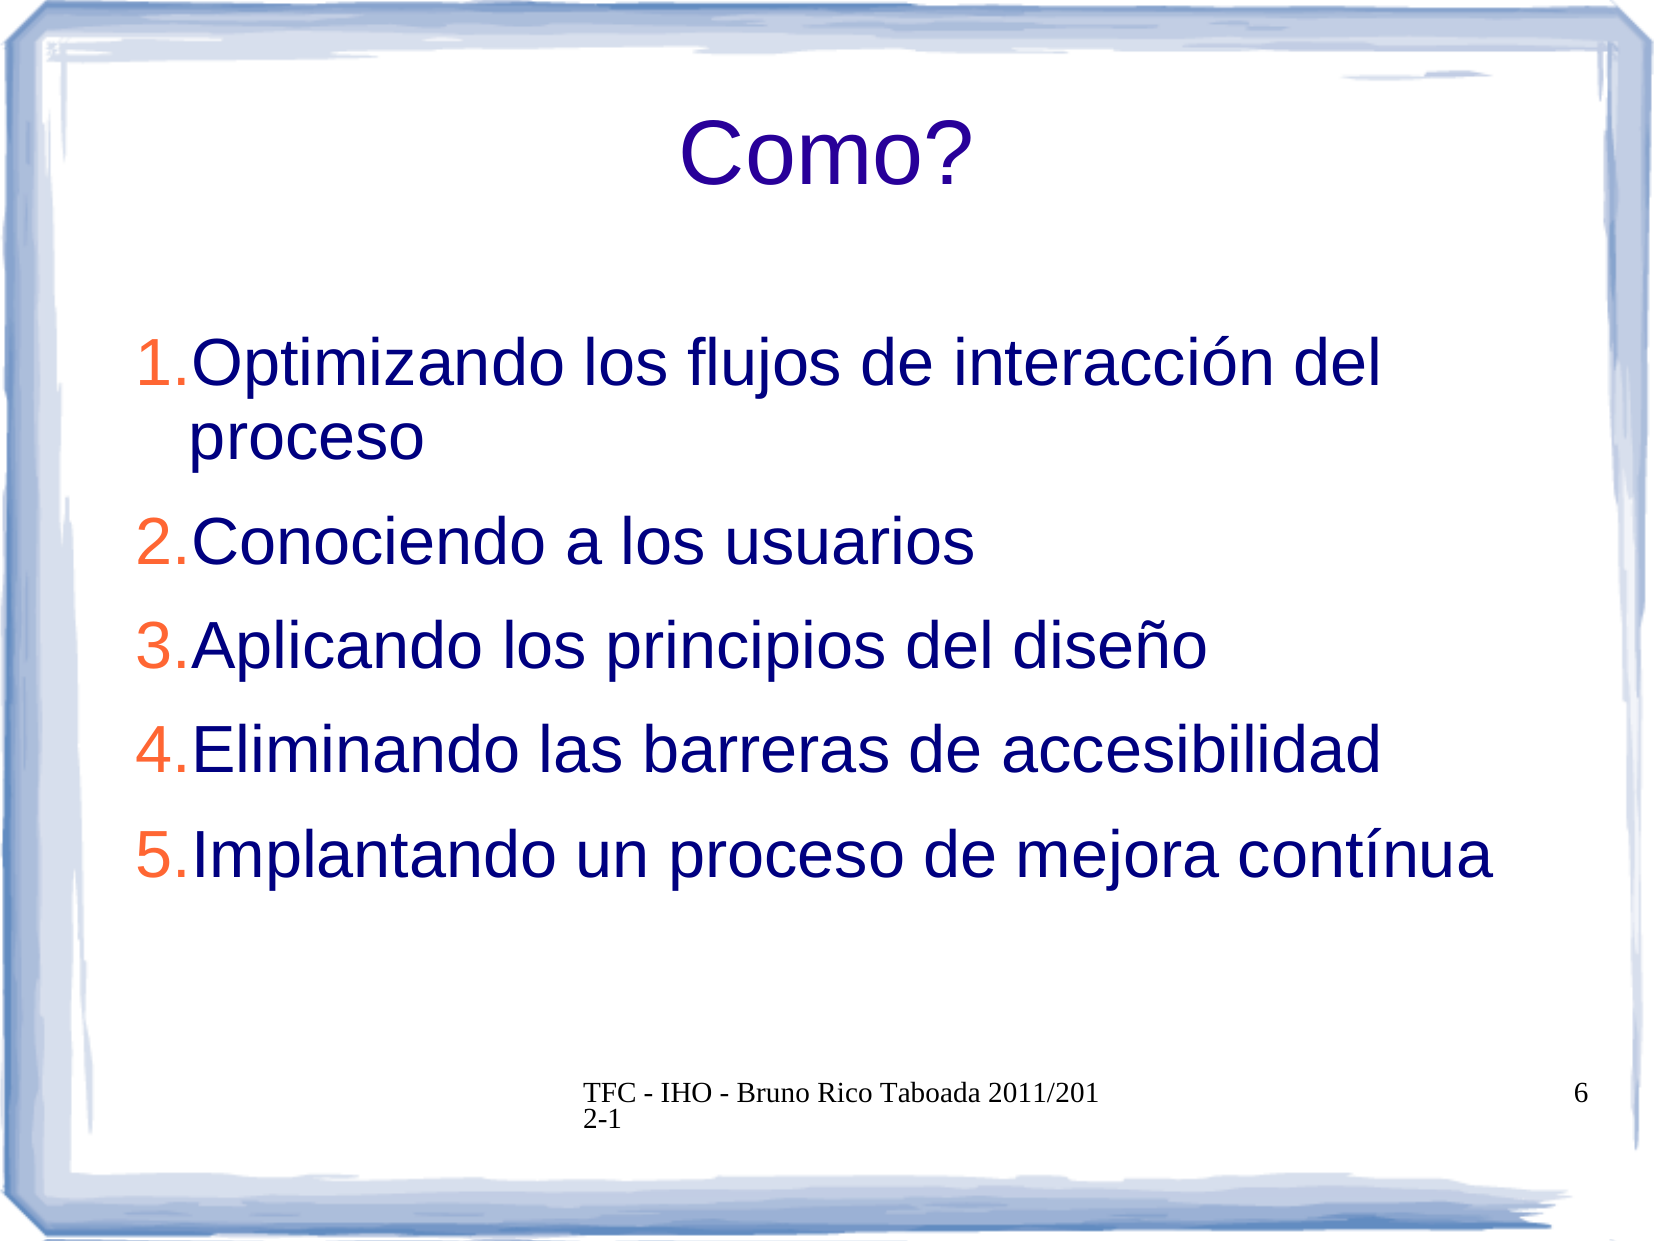

# Como?
Optimizando los flujos de interacción del proceso
Conociendo a los usuarios
Aplicando los principios del diseño
Eliminando las barreras de accesibilidad
Implantando un proceso de mejora contínua
TFC - IHO - Bruno Rico Taboada 2011/2012-1
6